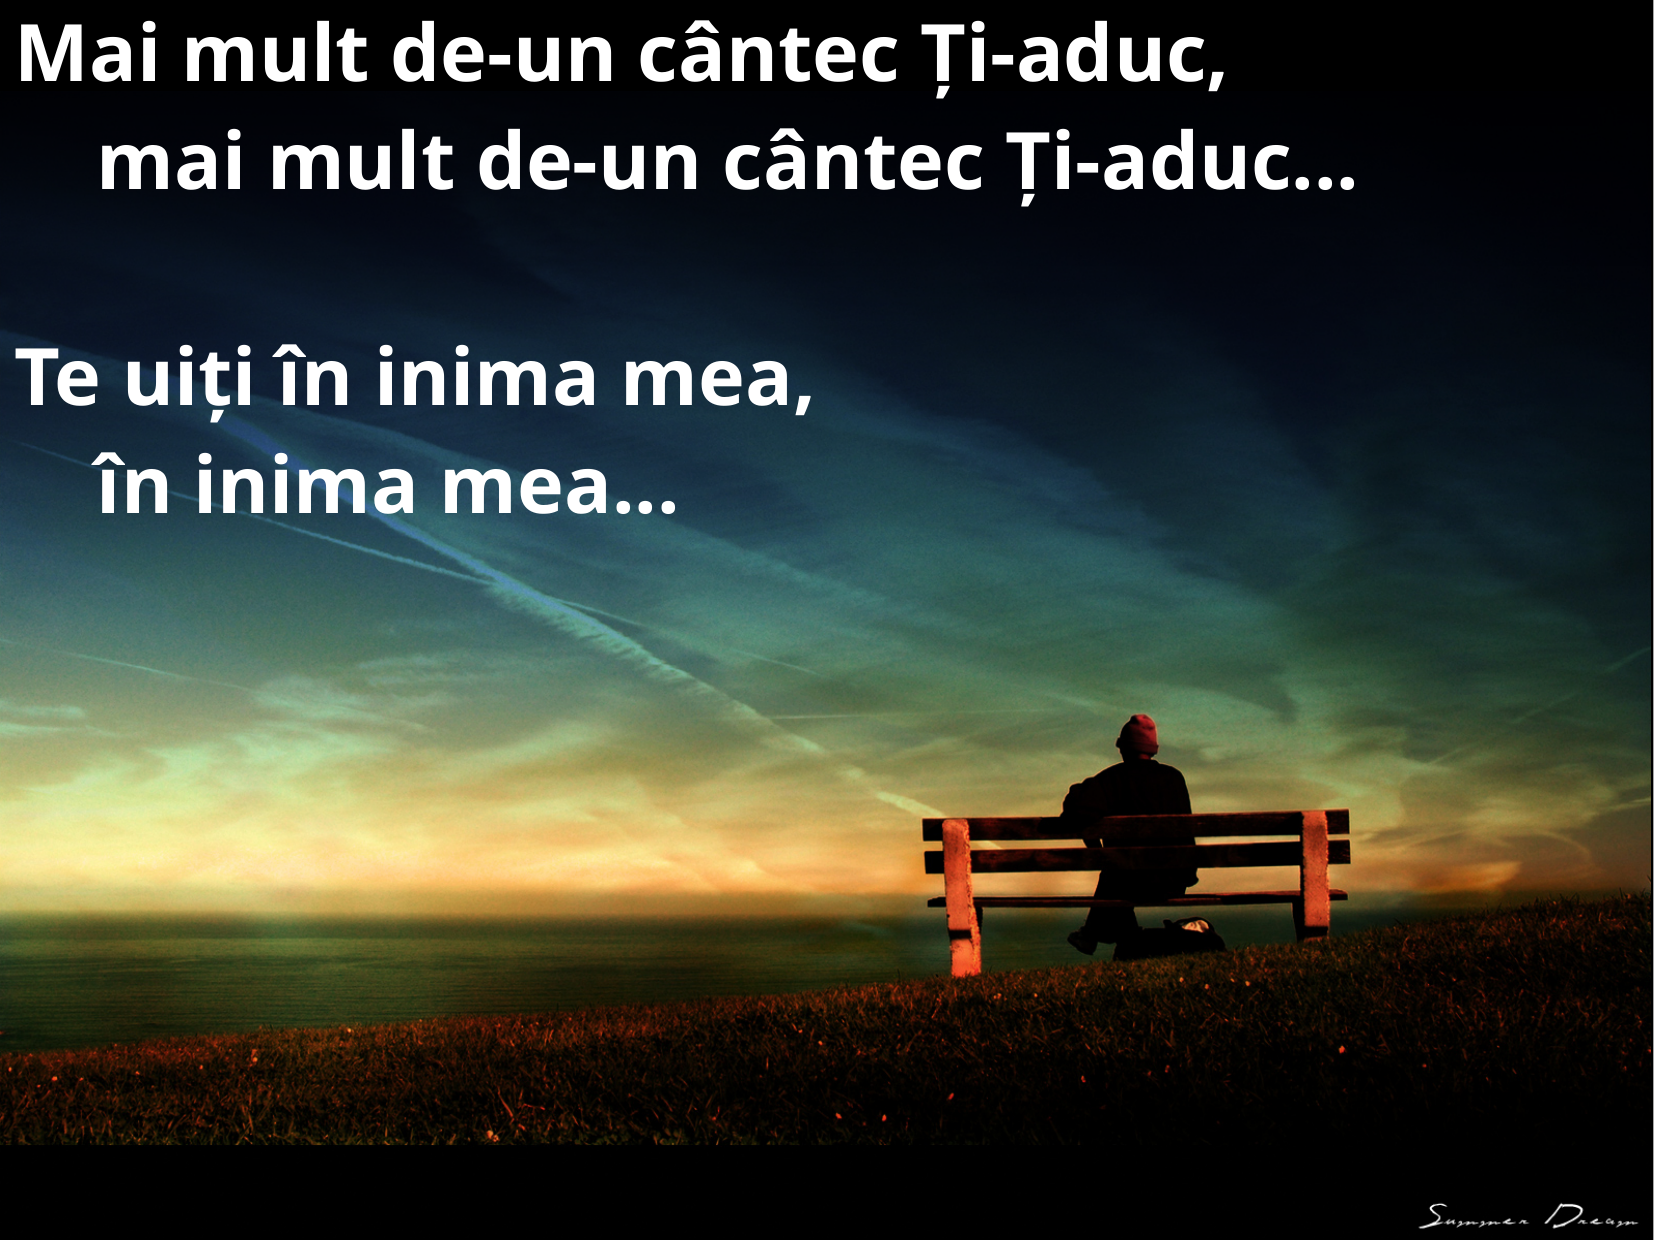

Mai mult de-un cântec Ţi-aduc,
 mai mult de-un cântec Ţi-aduc...
Te uiţi în inima mea,
 în inima mea...